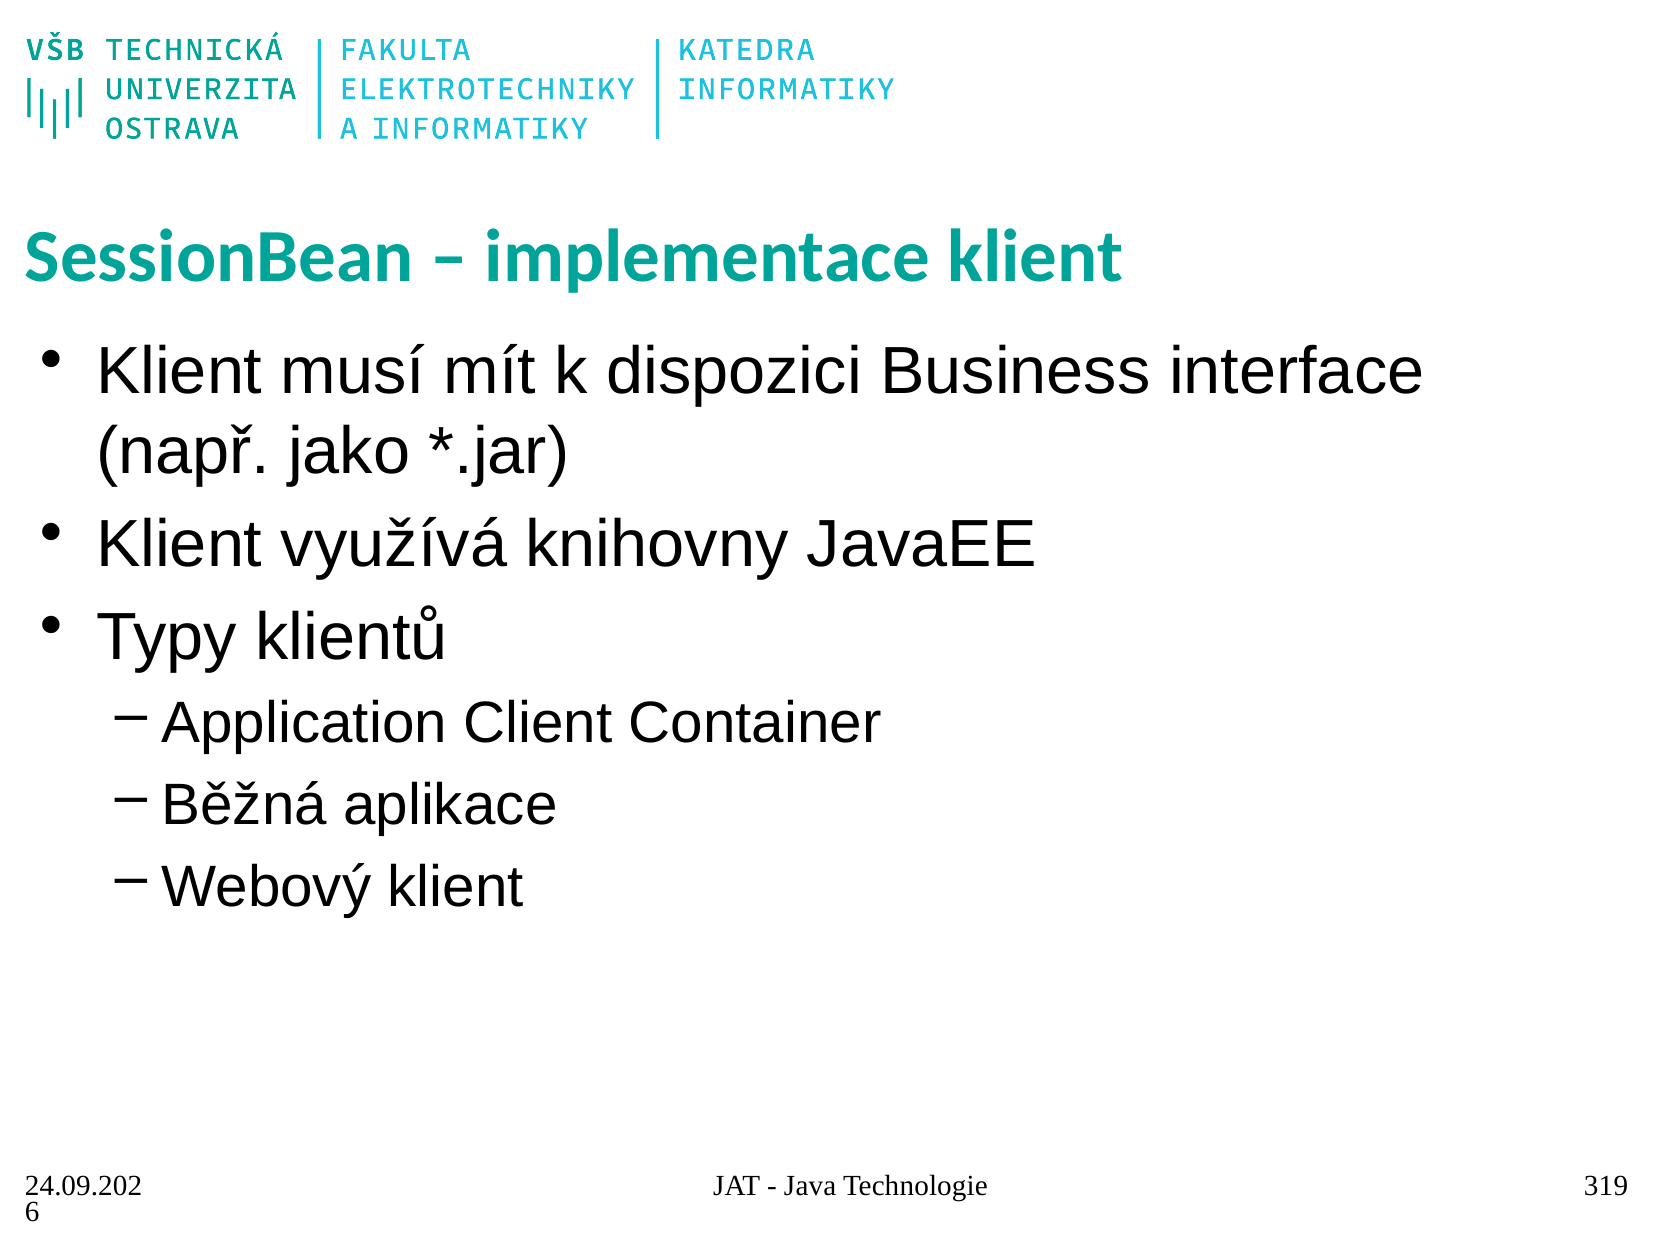

SessionBean – implementace klient
# Klient musí mít k dispozici Business interface (např. jako *.jar)
Klient využívá knihovny JavaEE
Typy klientů
Application Client Container
Běžná aplikace
Webový klient
JAT - Java Technologie
319